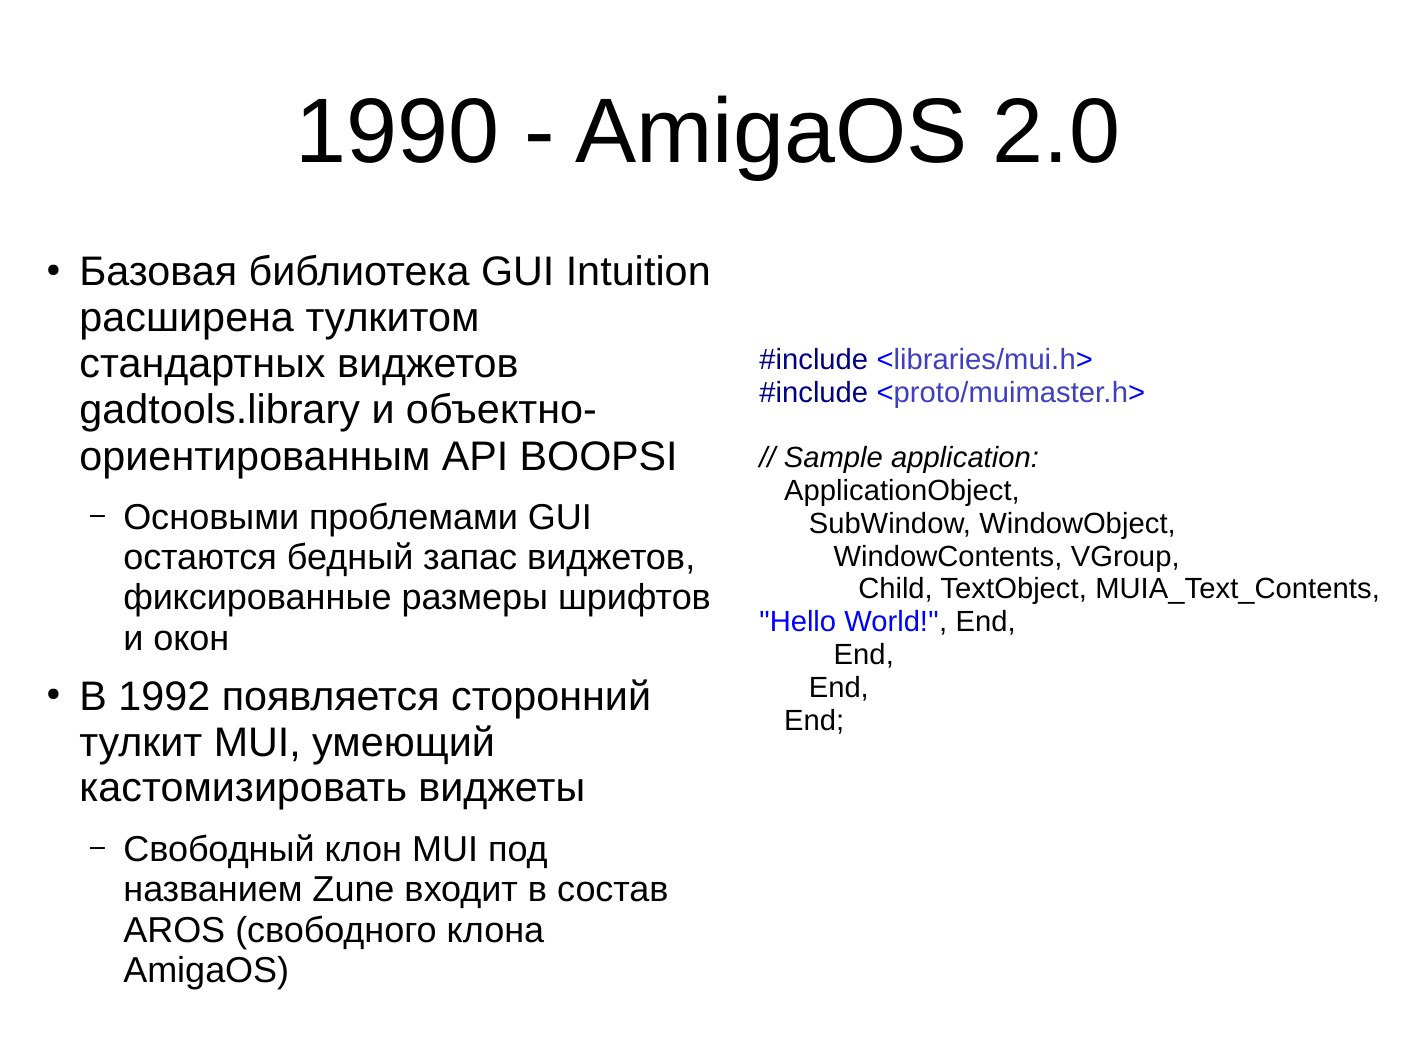

# 1990 - AmigaOS 2.0
Базовая библиотека GUI Intuition расширена тулкитом стандартных виджетов gadtools.library и объектно-ориентированным API BOOPSI
Основыми проблемами GUI остаются бедный запас виджетов, фиксированные размеры шрифтов и окон
В 1992 появляется сторонний тулкит MUI, умеющий кастомизировать виджеты
Свободный клон MUI под названием Zune входит в состав AROS (свободного клона AmigaOS)
#include <libraries/mui.h>
#include <proto/muimaster.h>
// Sample application:
 ApplicationObject,
 SubWindow, WindowObject,
 WindowContents, VGroup,
 Child, TextObject, MUIA_Text_Contents, "Hello World!", End,
 End,
 End,
 End;